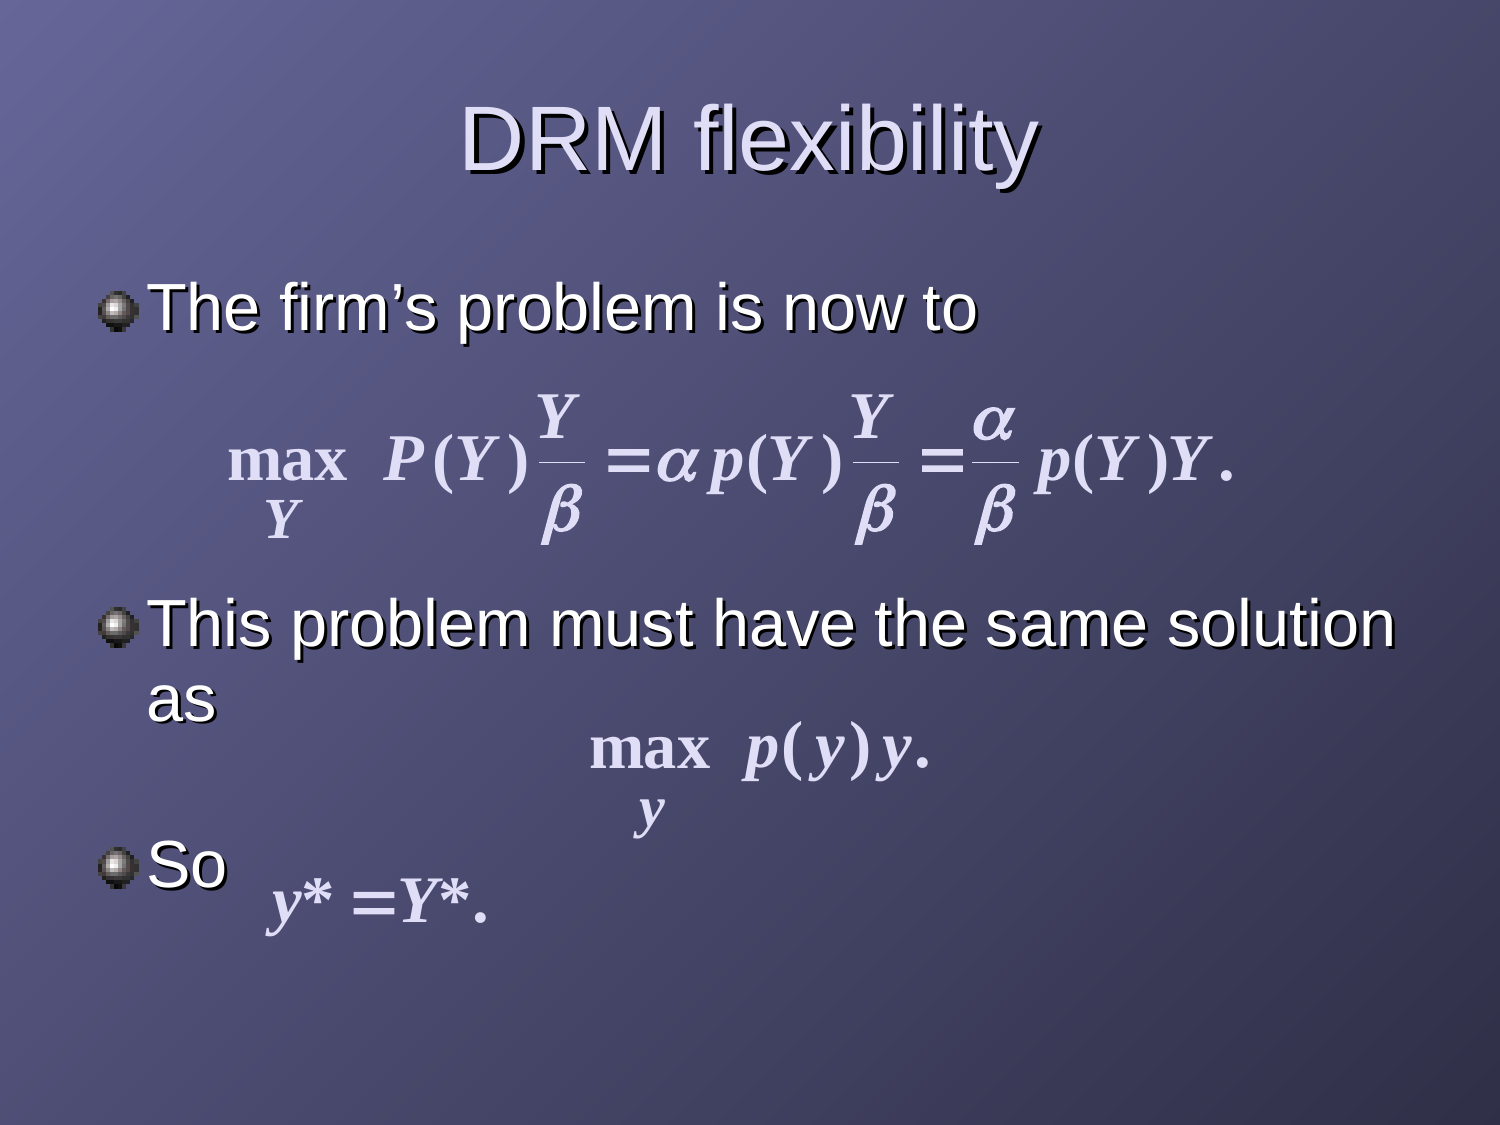

# DRM flexibility
The firm’s problem is now to
This problem must have the same solution as
So